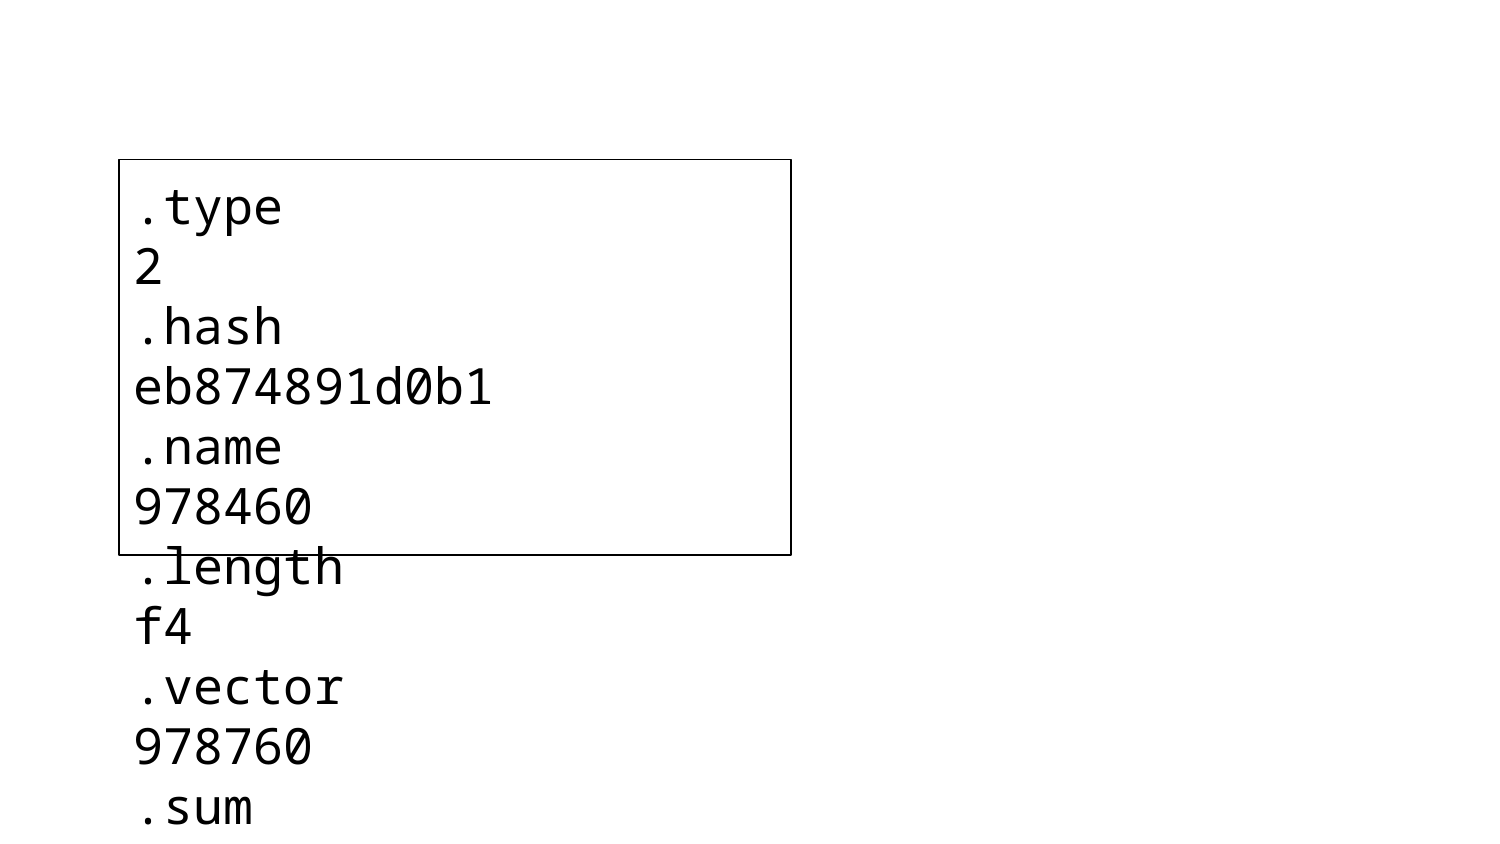

.type 2
.hash eb874891d0b1
.name 978460
.length f4
.vector 978760
.sum 9c4215